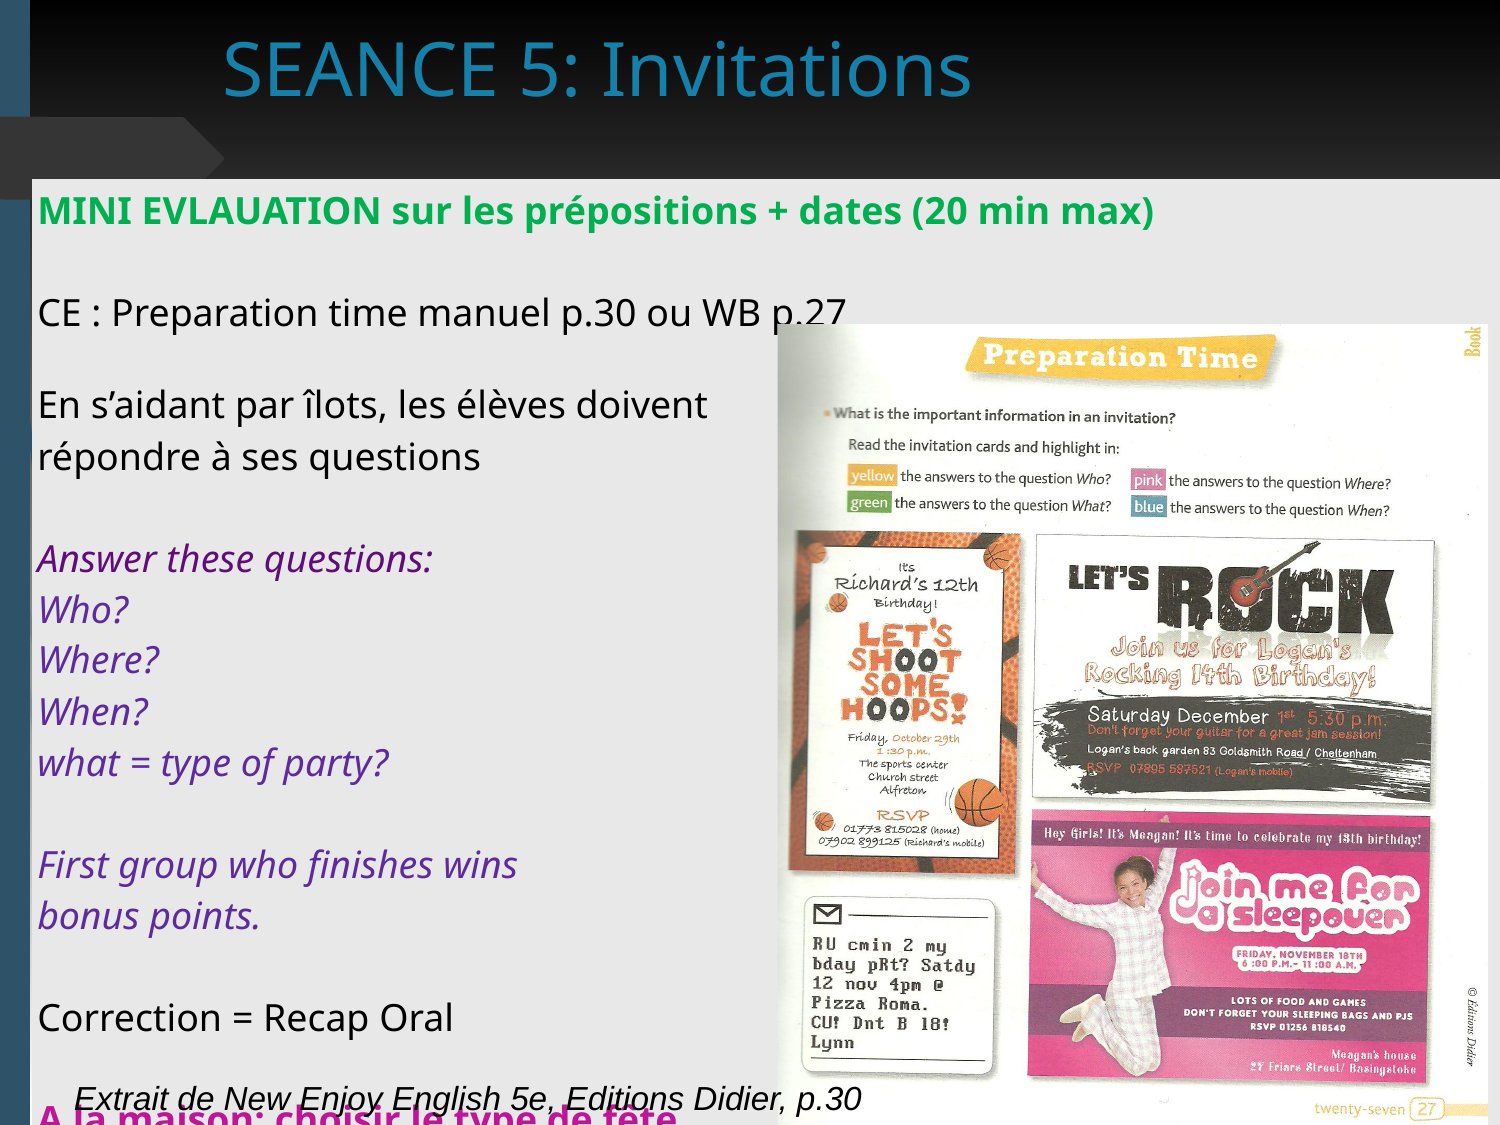

# SEANCE 5: Invitations
| MINI EVLAUATION sur les prépositions + dates (20 min max)   CE : Preparation time manuel p.30 ou WB p.27 En s’aidant par îlots, les élèves doivent répondre à ses questions Answer these questions: Who? Where? When? what = type of party? First group who finishes wins bonus points. Correction = Recap Oral A la maison: choisir le type de fête que l’on aimerait faire + les activités |
| --- |
Extrait de New Enjoy English 5e, Editions Didier, p.30